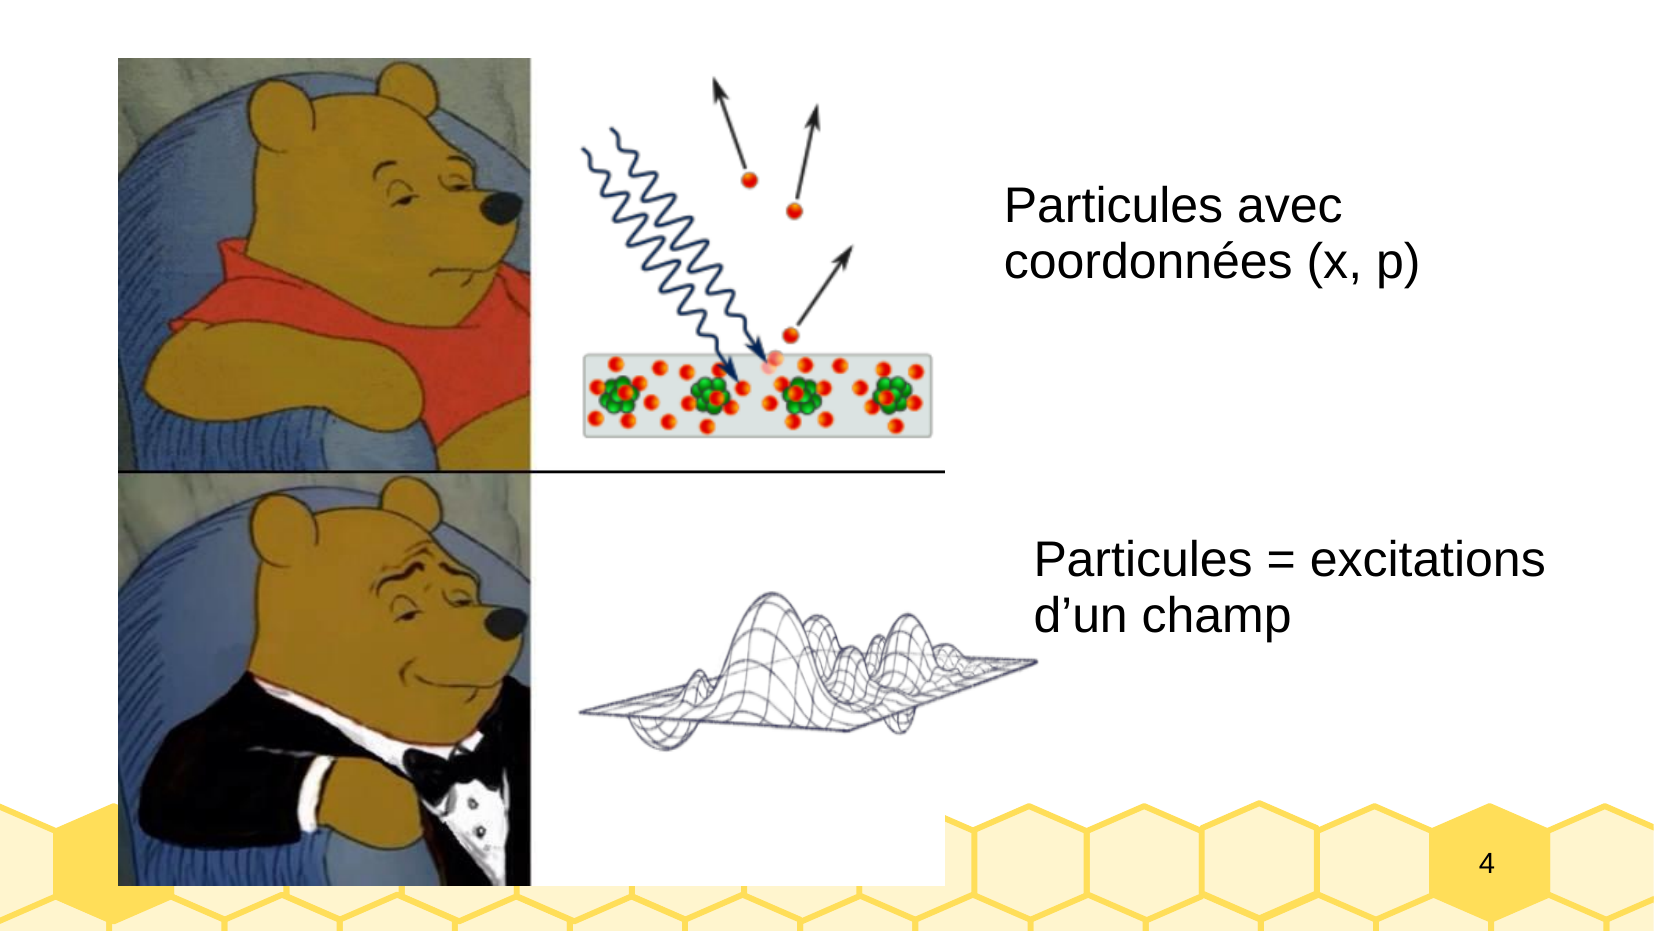

# Particules avec coordonnées (x, p)
Particules = excitations d’un champ